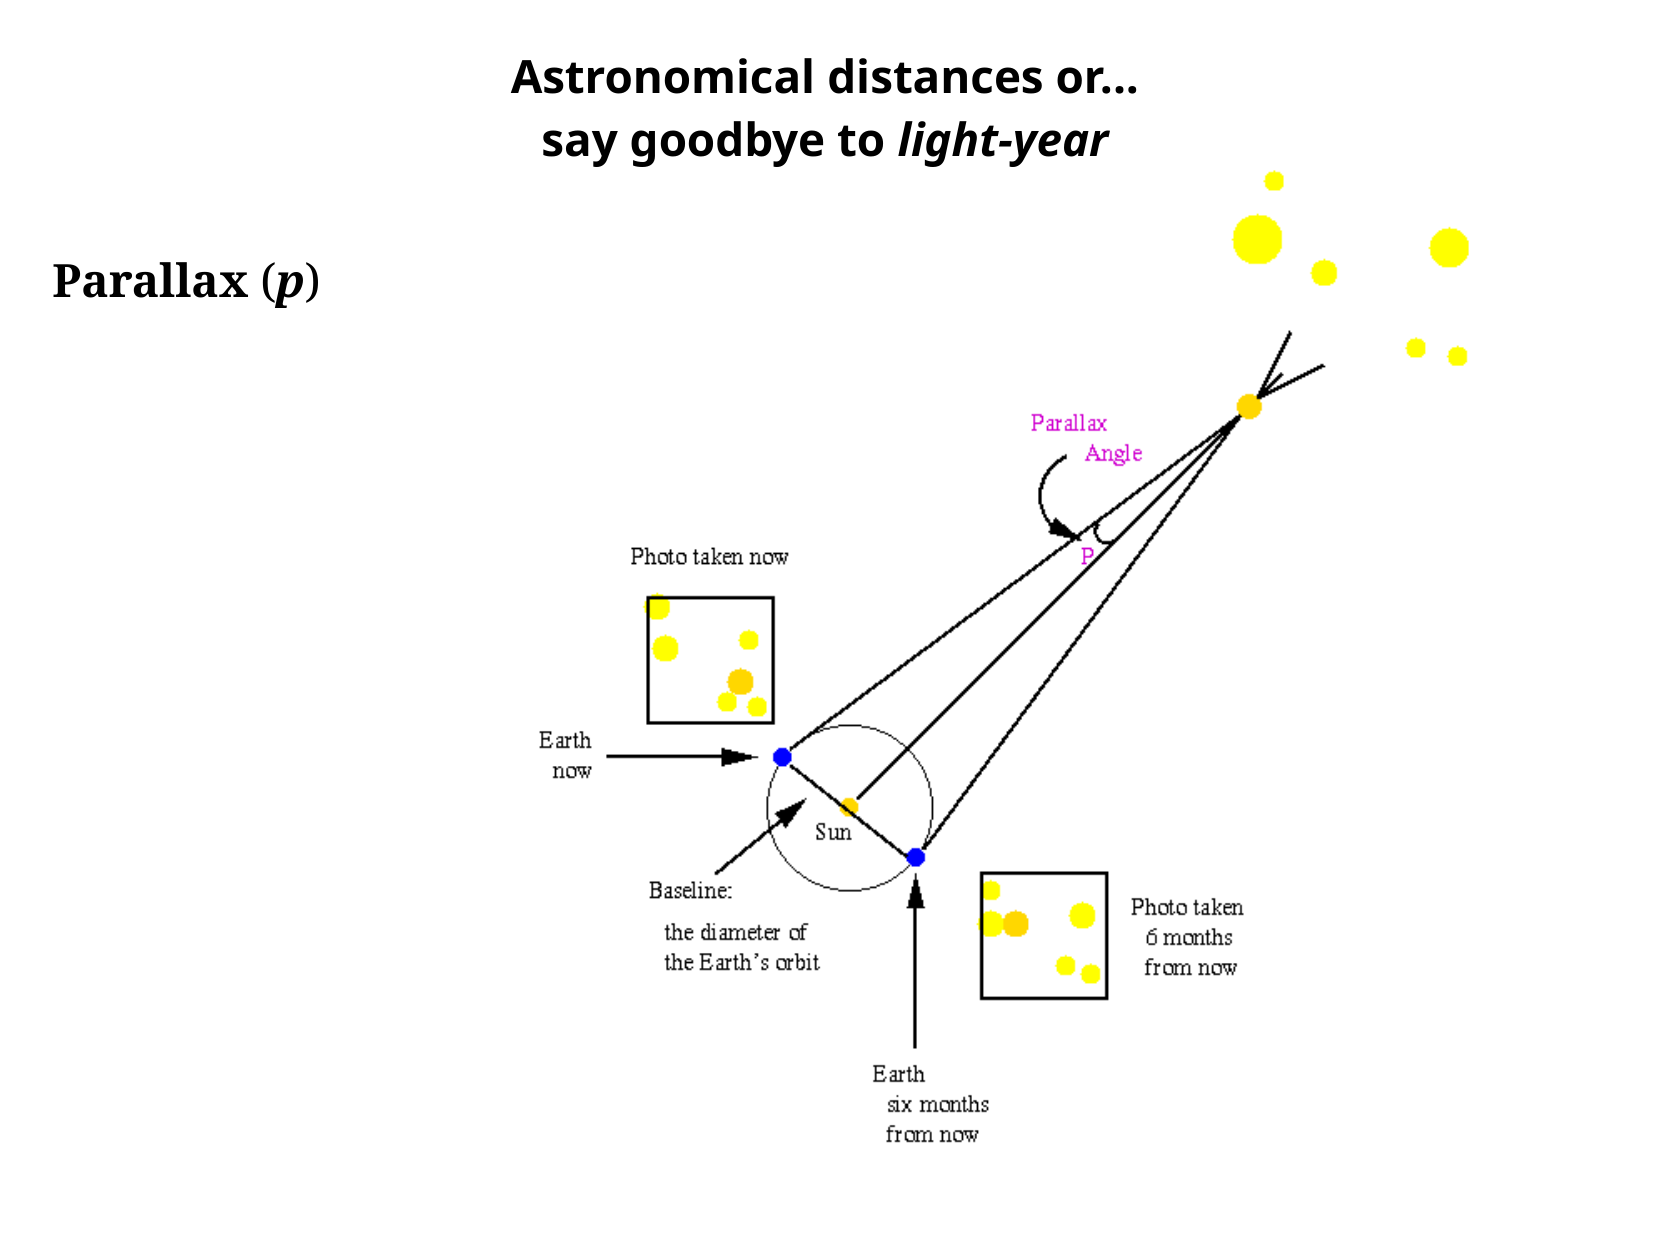

Astronomical distances or...
say goodbye to light-year
Parallax (p)